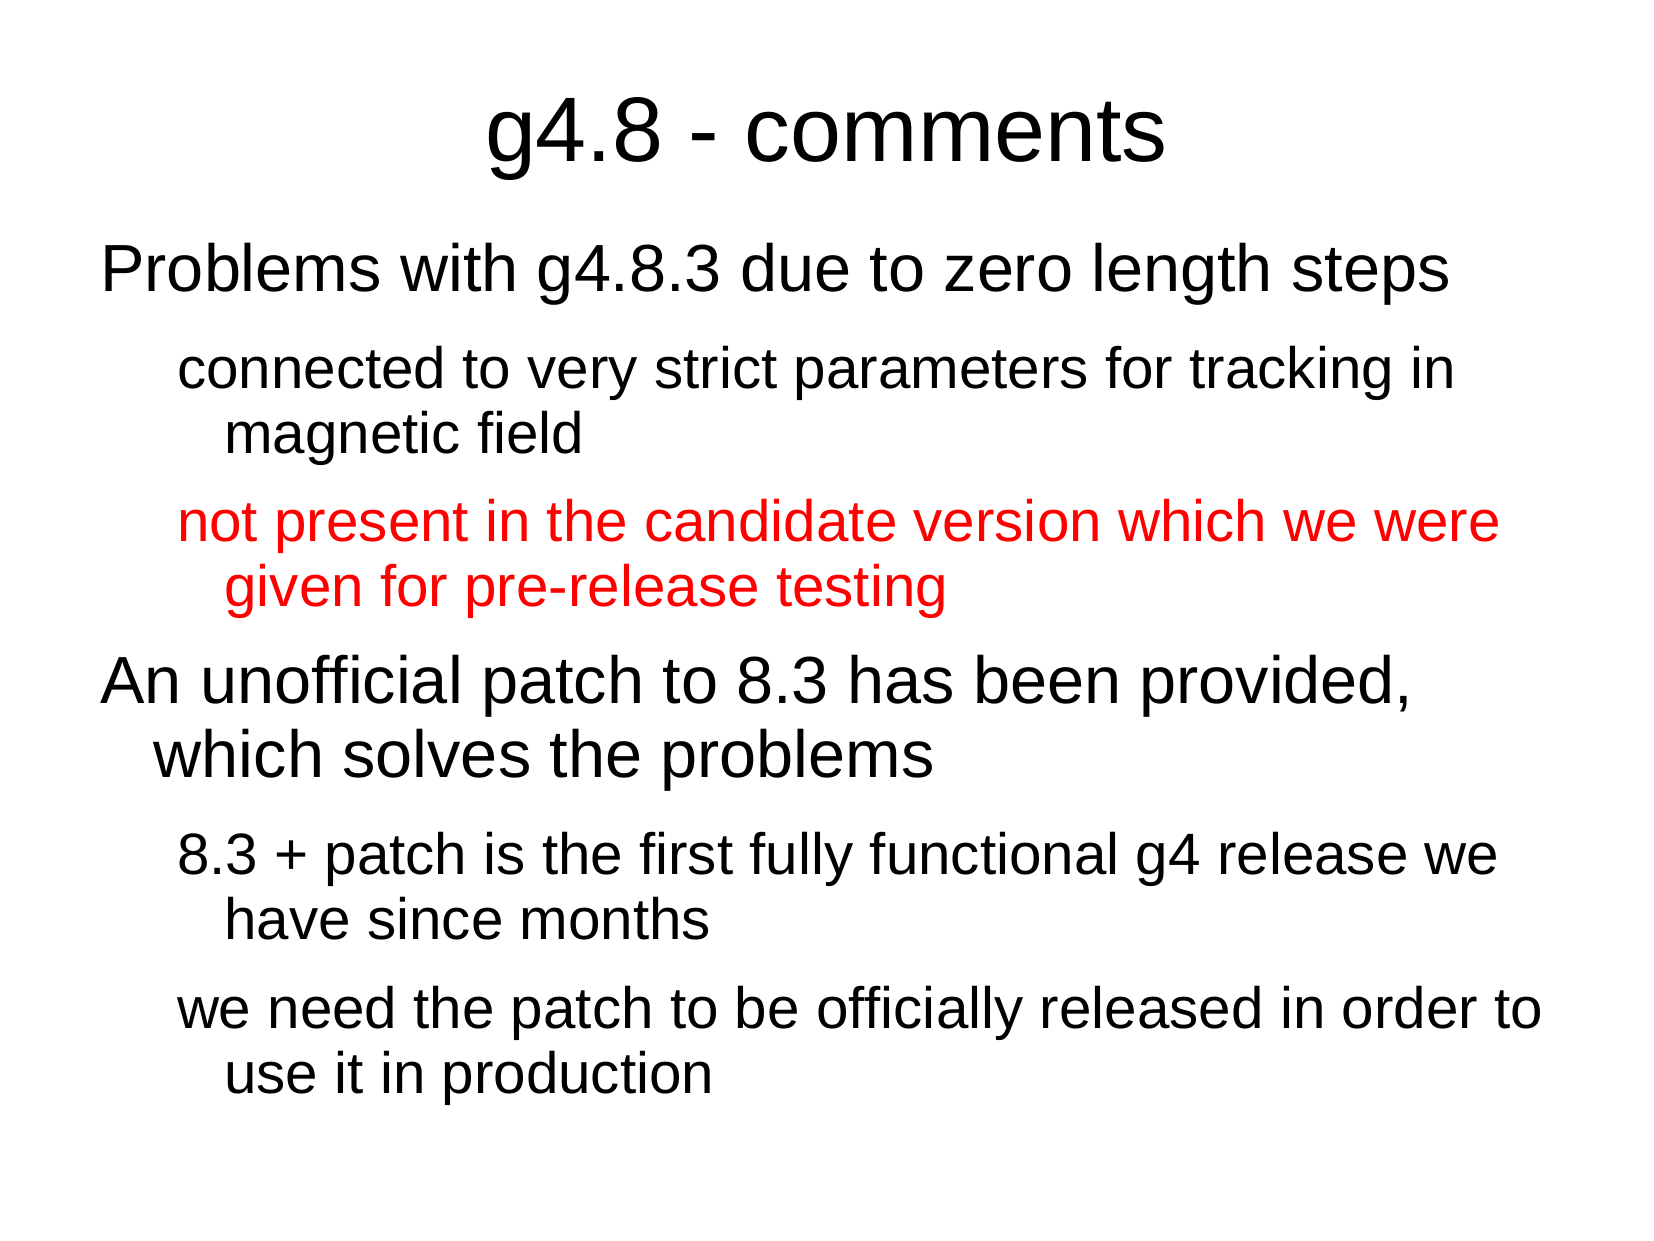

# g4.8 - comments
Problems with g4.8.3 due to zero length steps
connected to very strict parameters for tracking in magnetic field
not present in the candidate version which we were given for pre-release testing
An unofficial patch to 8.3 has been provided, which solves the problems
8.3 + patch is the first fully functional g4 release we have since months
we need the patch to be officially released in order to use it in production